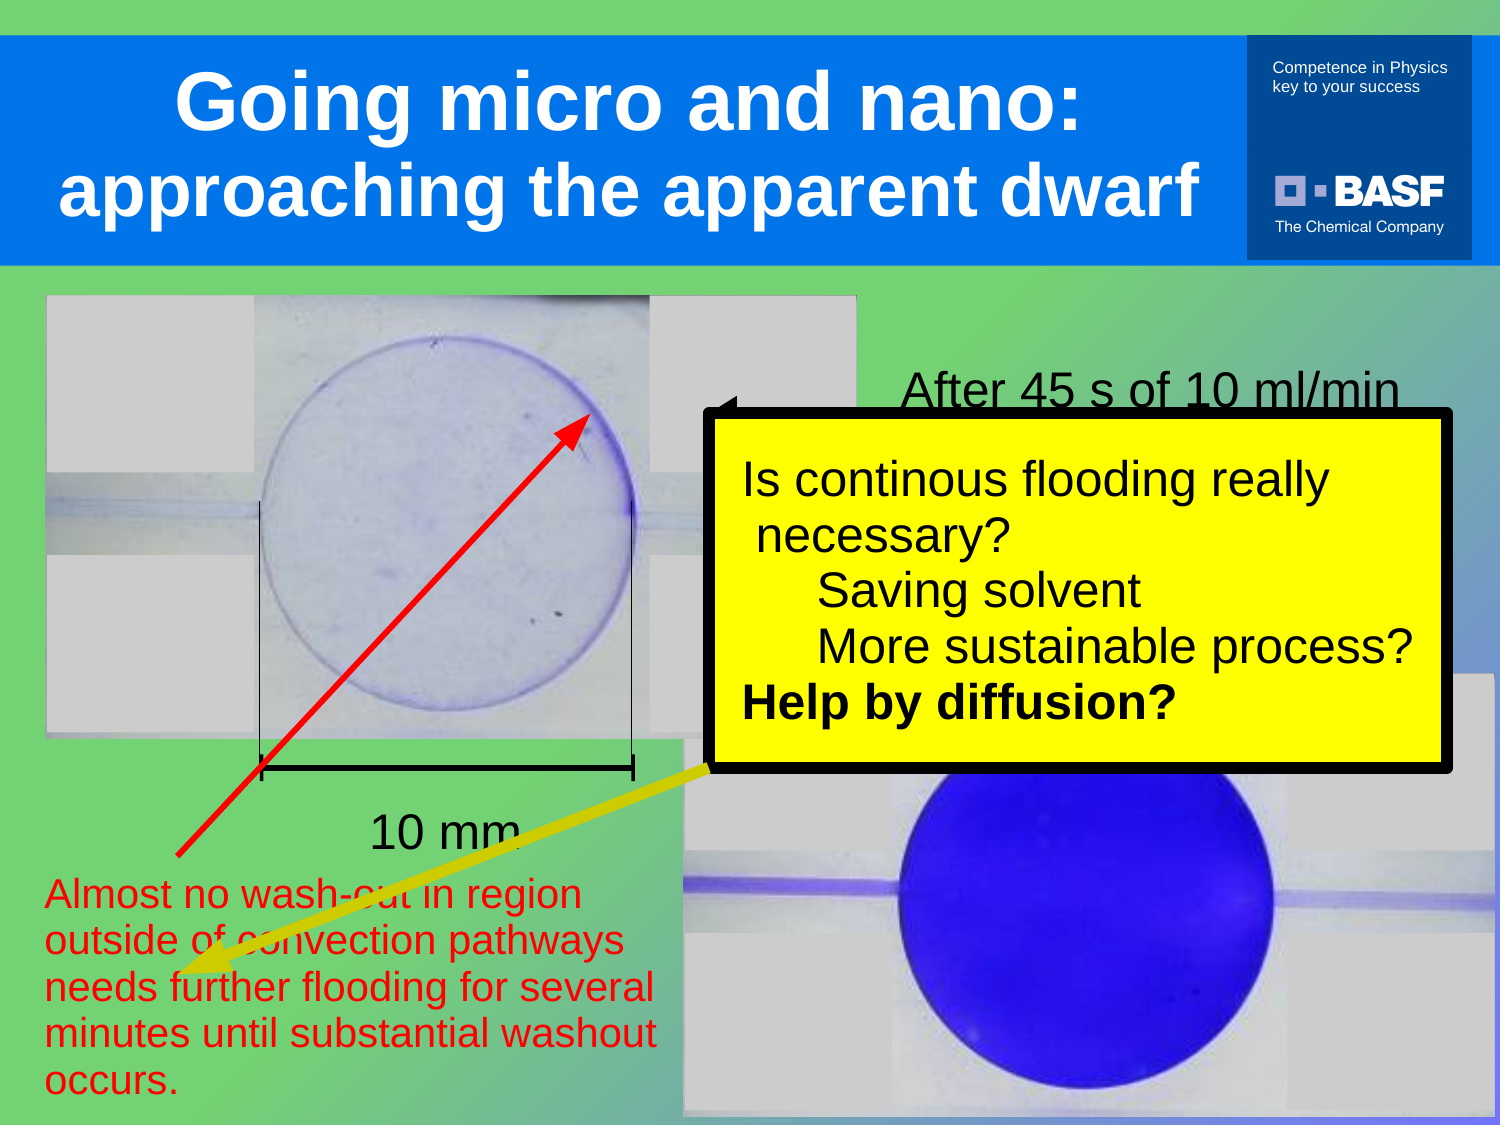

# Going micro and nano: approaching the apparent dwarf
After 45 s of 10 ml/min
water flow.
Is continous flooding really
 necessary?
Saving solvent
More sustainable process?
Help by diffusion?
10 mm
Almost no wash-out in region
outside of convection pathways
needs further flooding for several
minutes until substantial washout
occurs.